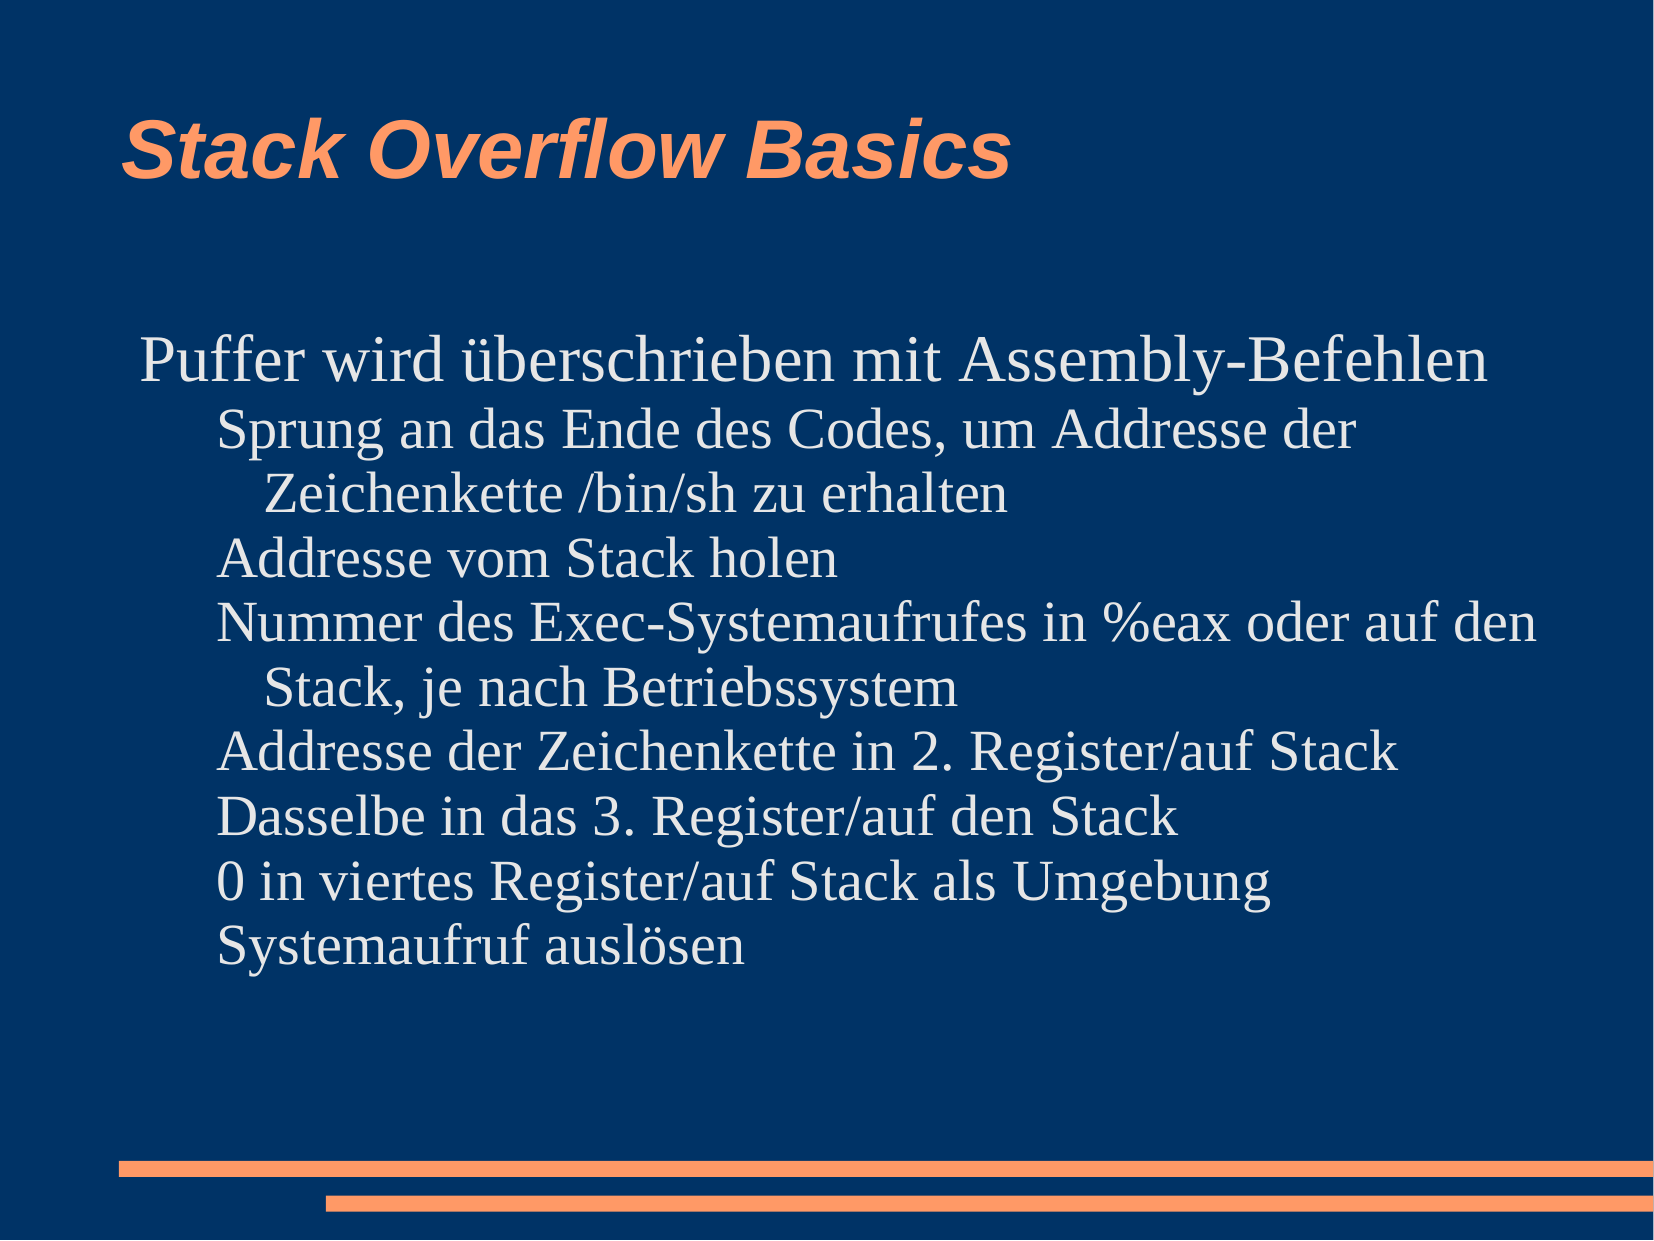

# Stack Overflow Basics
Puffer wird überschrieben mit Assembly-Befehlen
Sprung an das Ende des Codes, um Addresse der Zeichenkette /bin/sh zu erhalten
Addresse vom Stack holen
Nummer des Exec-Systemaufrufes in %eax oder auf den Stack, je nach Betriebssystem
Addresse der Zeichenkette in 2. Register/auf Stack
Dasselbe in das 3. Register/auf den Stack
0 in viertes Register/auf Stack als Umgebung
Systemaufruf auslösen